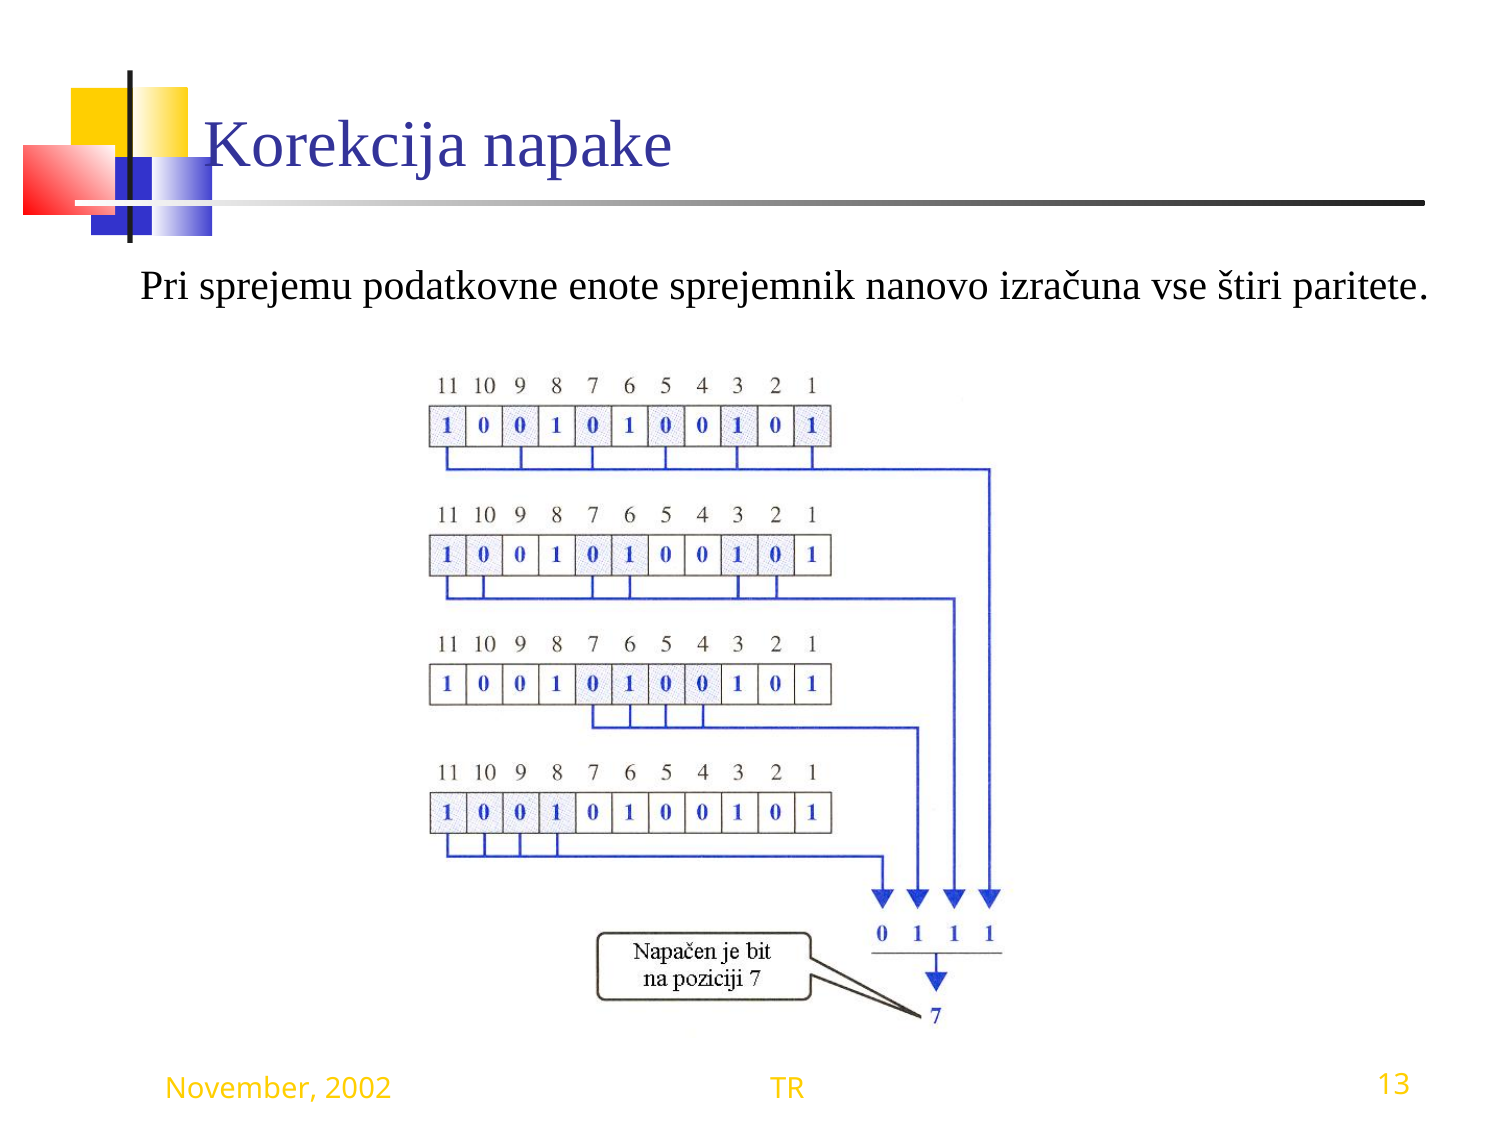

# Korekcija napake
Pri sprejemu podatkovne enote sprejemnik nanovo izračuna vse štiri paritete.
November, 2002
TR